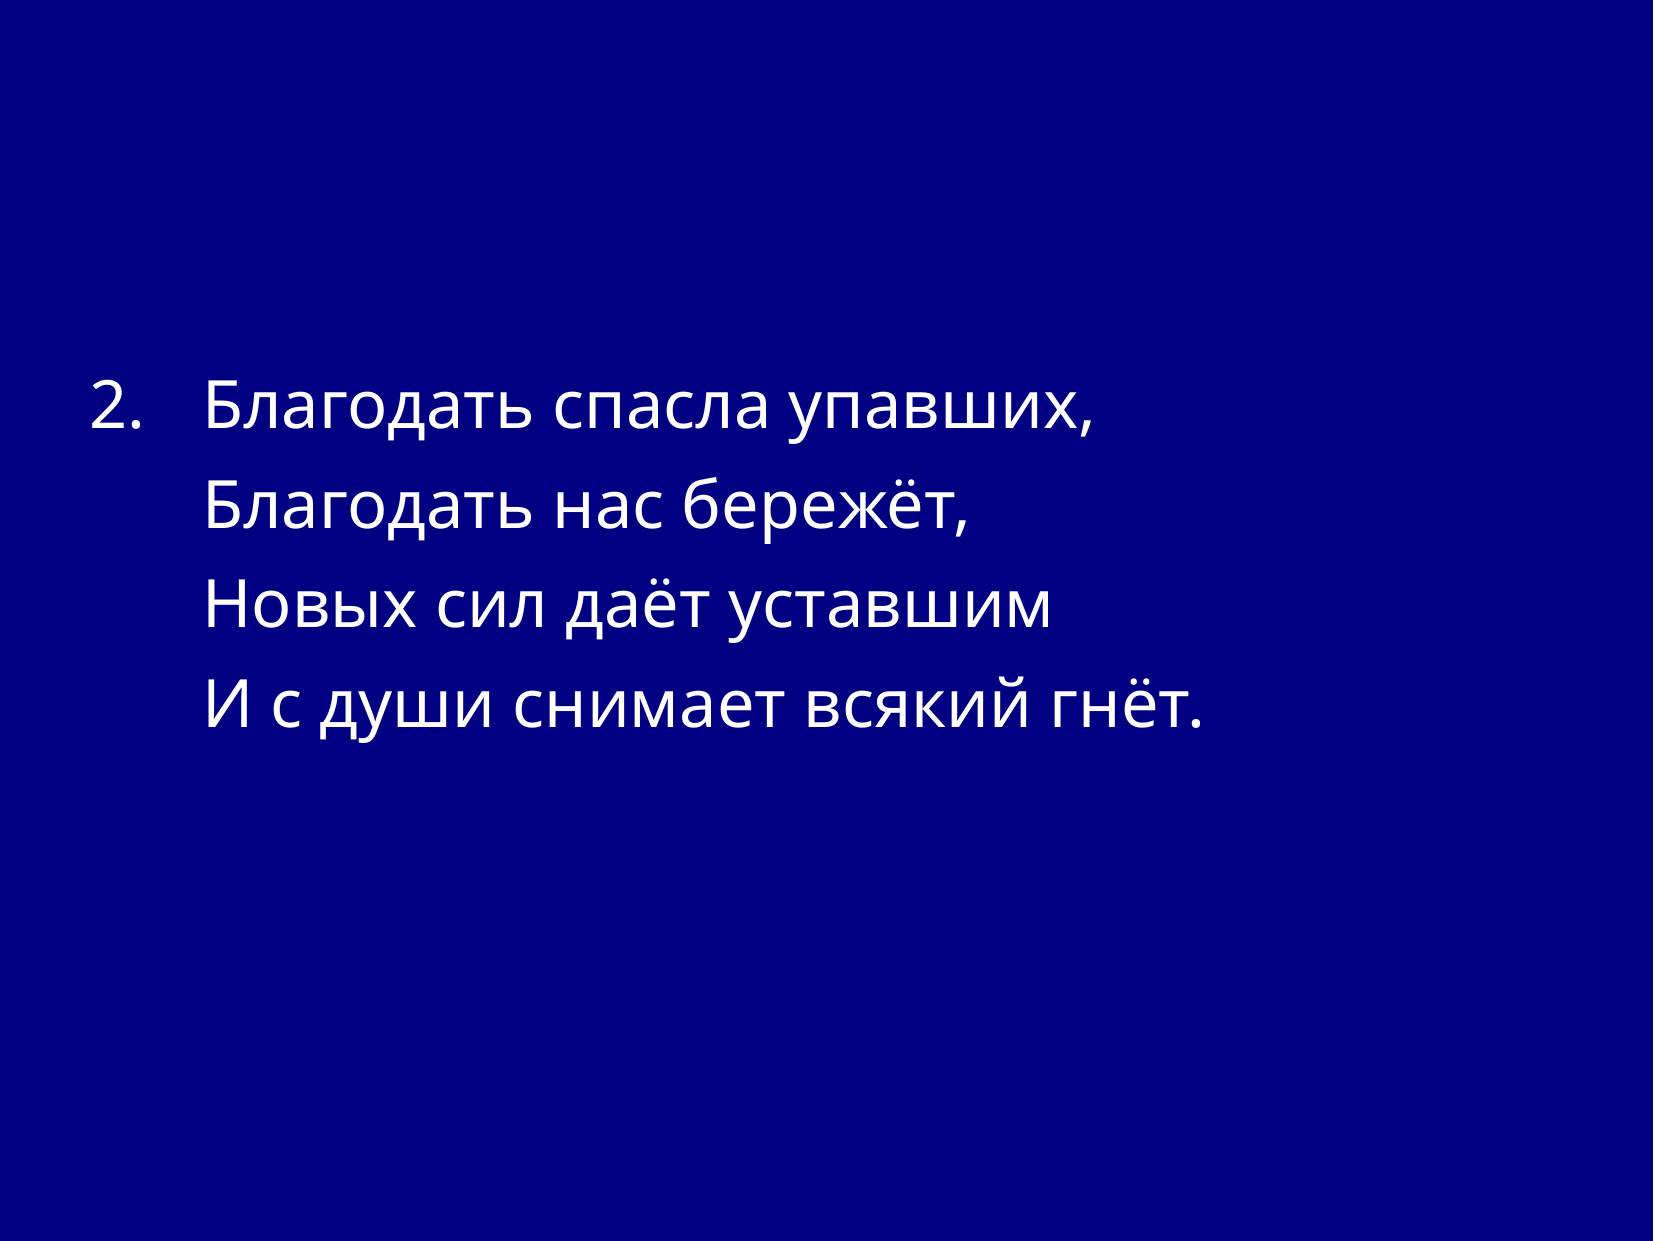

2.	Благодать спасла упавших,
	Благодать нас бережёт,
	Новых сил даёт уставшим
	И с души снимает всякий гнёт.